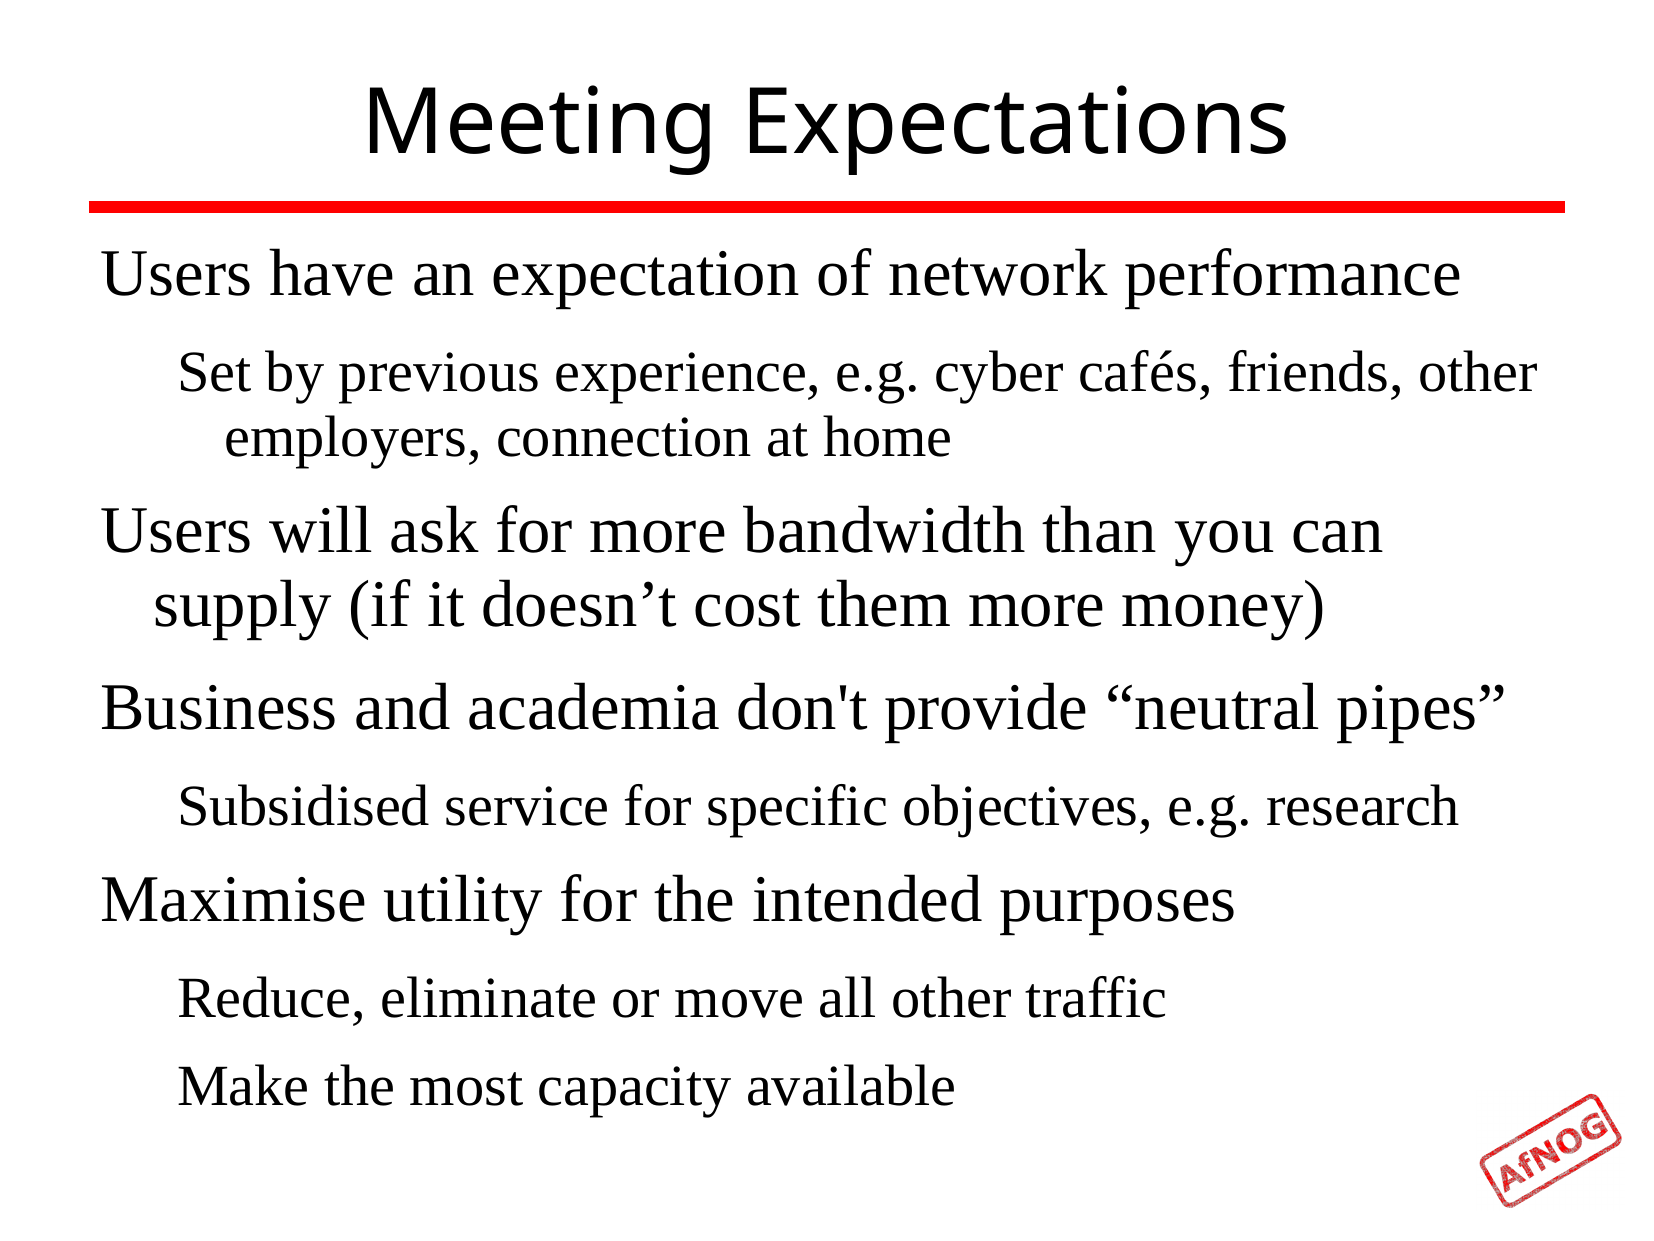

# Meeting Expectations
Users have an expectation of network performance
Set by previous experience, e.g. cyber cafés, friends, other employers, connection at home
Users will ask for more bandwidth than you can supply (if it doesn’t cost them more money)
Business and academia don't provide “neutral pipes”
Subsidised service for specific objectives, e.g. research
Maximise utility for the intended purposes
Reduce, eliminate or move all other traffic
Make the most capacity available